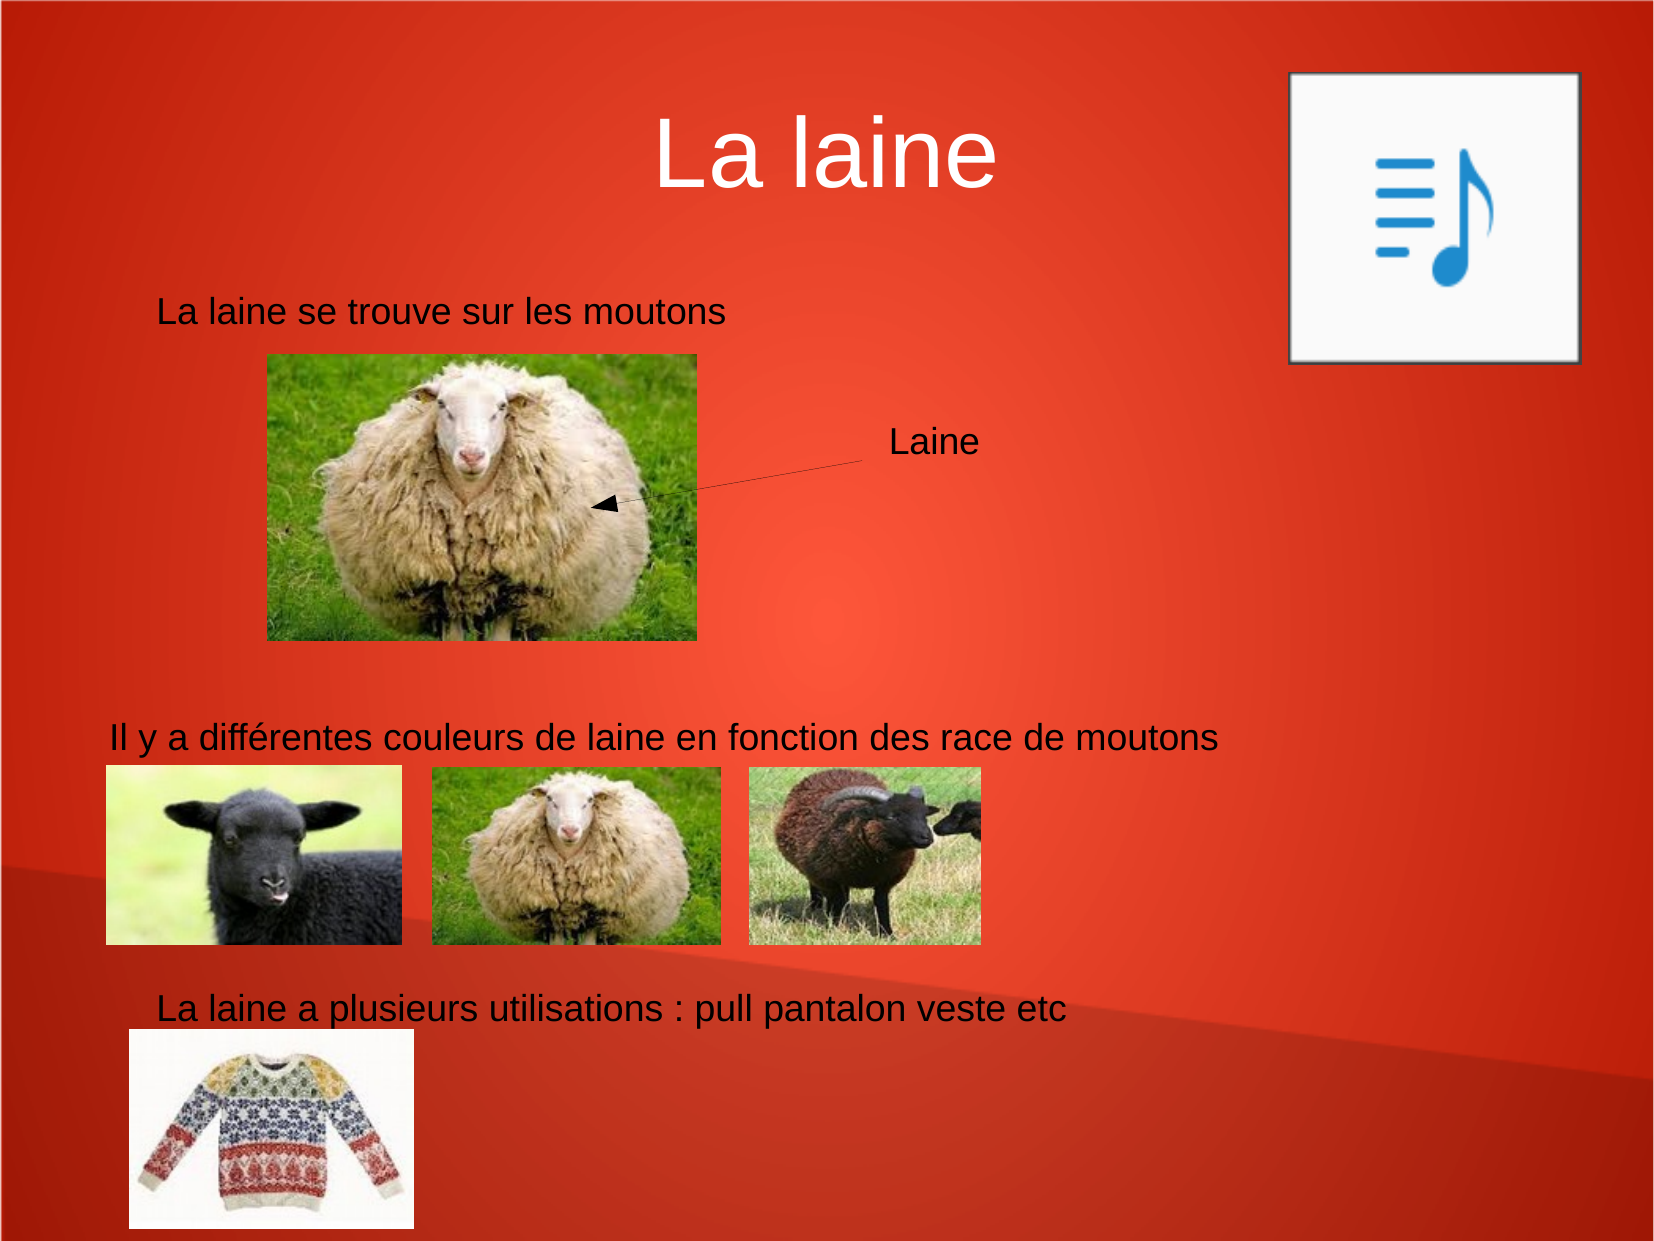

# La laine
La laine se trouve sur les moutons
Laine
Il y a différentes couleurs de laine en fonction des race de moutons
La laine a plusieurs utilisations : pull pantalon veste etc